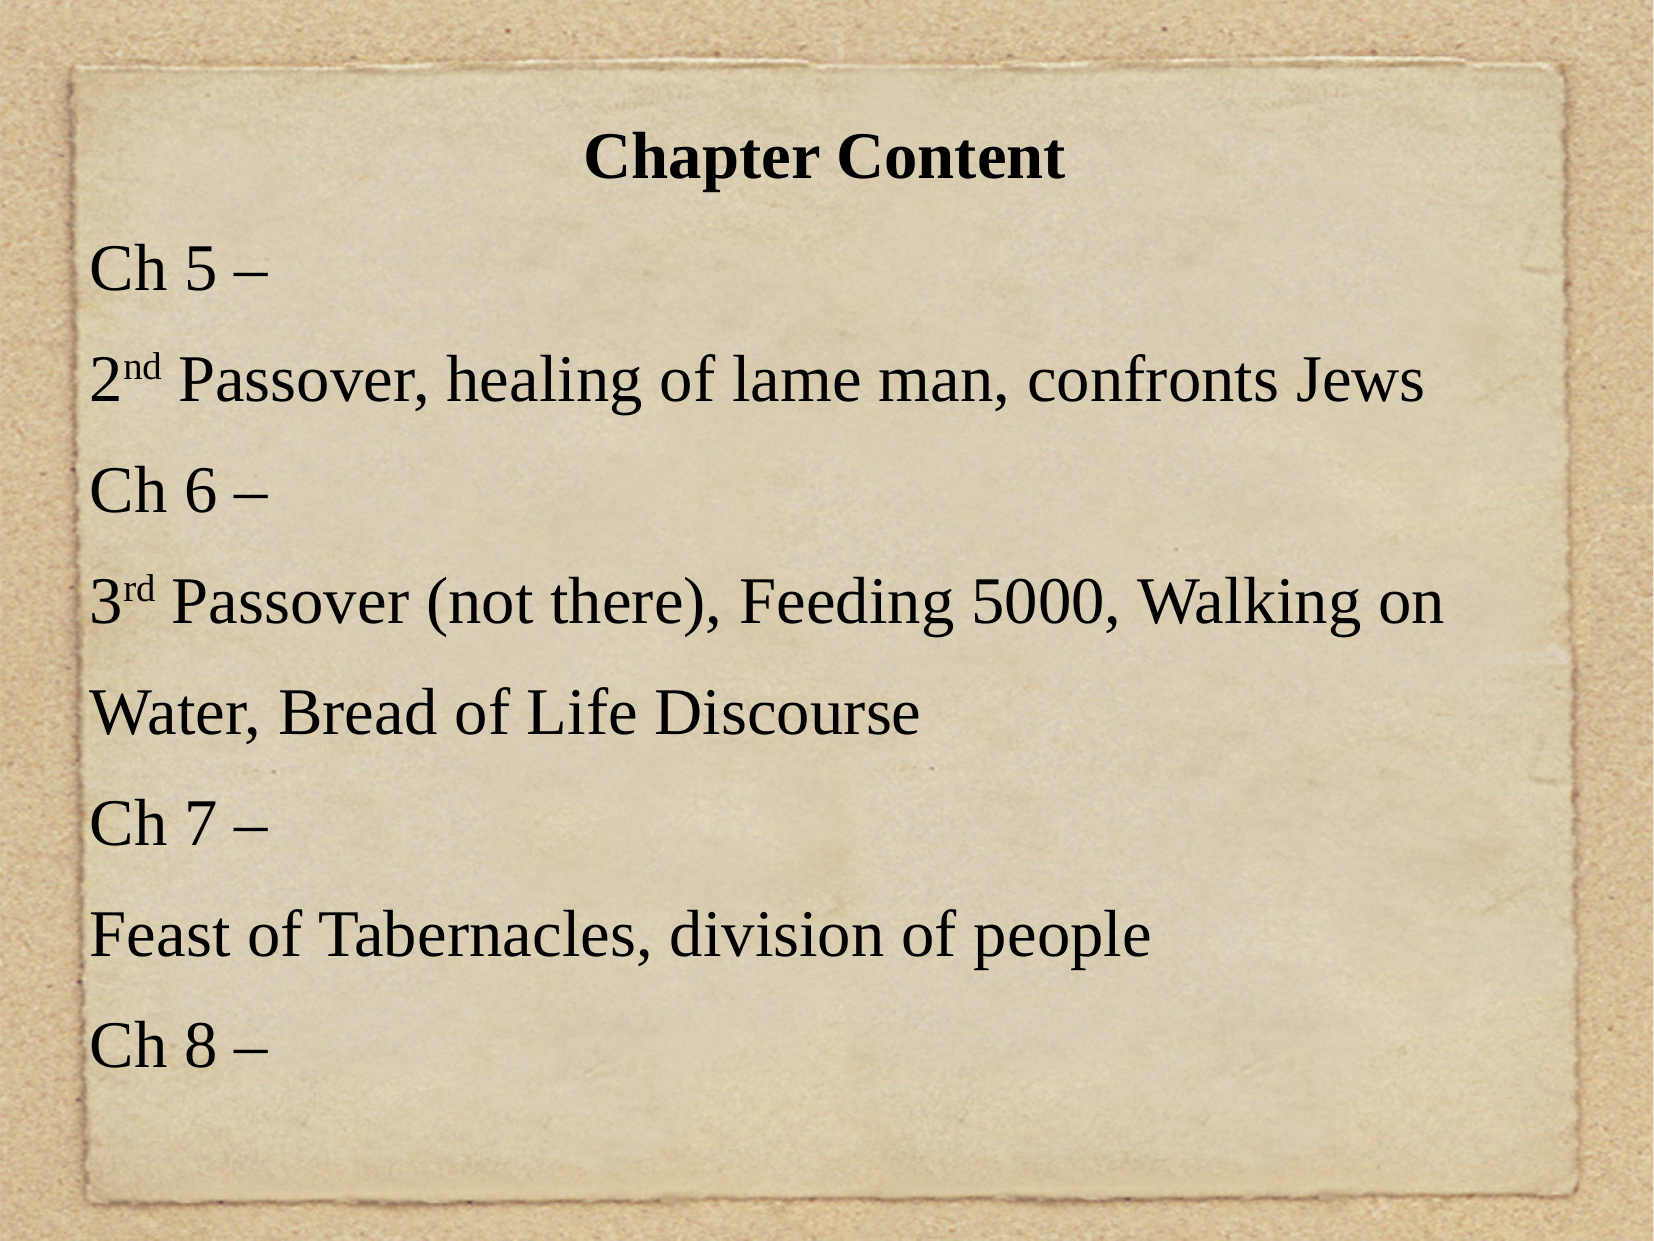

Chapter Content
Ch 5 –
2nd Passover, healing of lame man, confronts Jews
Ch 6 –
3rd Passover (not there), Feeding 5000, Walking on Water, Bread of Life Discourse
Ch 7 –
Feast of Tabernacles, division of people
Ch 8 –